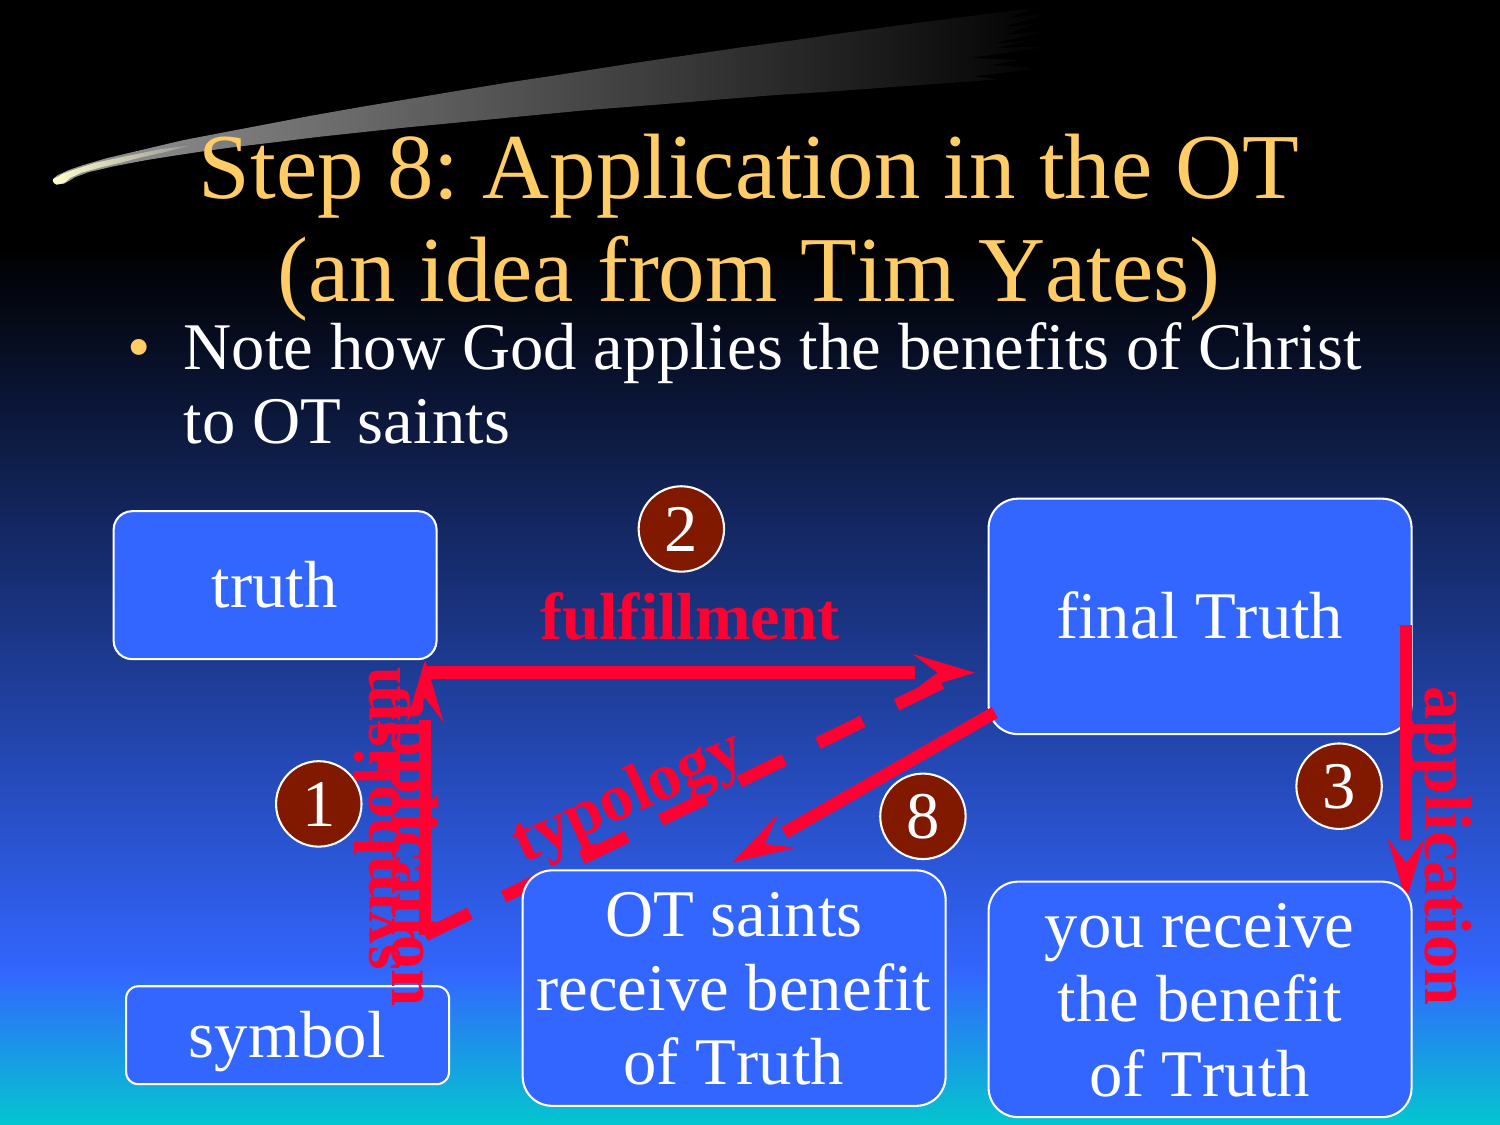

# Step 8: Application in the OT (an idea from Tim Yates)
Note how God applies the benefits of Christ to OT saints
2
final Truth
fulfillment
typology
truth
1
symbolism
3
application
you receive
the benefit
of Truth
8
application
OT saints
receive benefit
of Truth
symbol